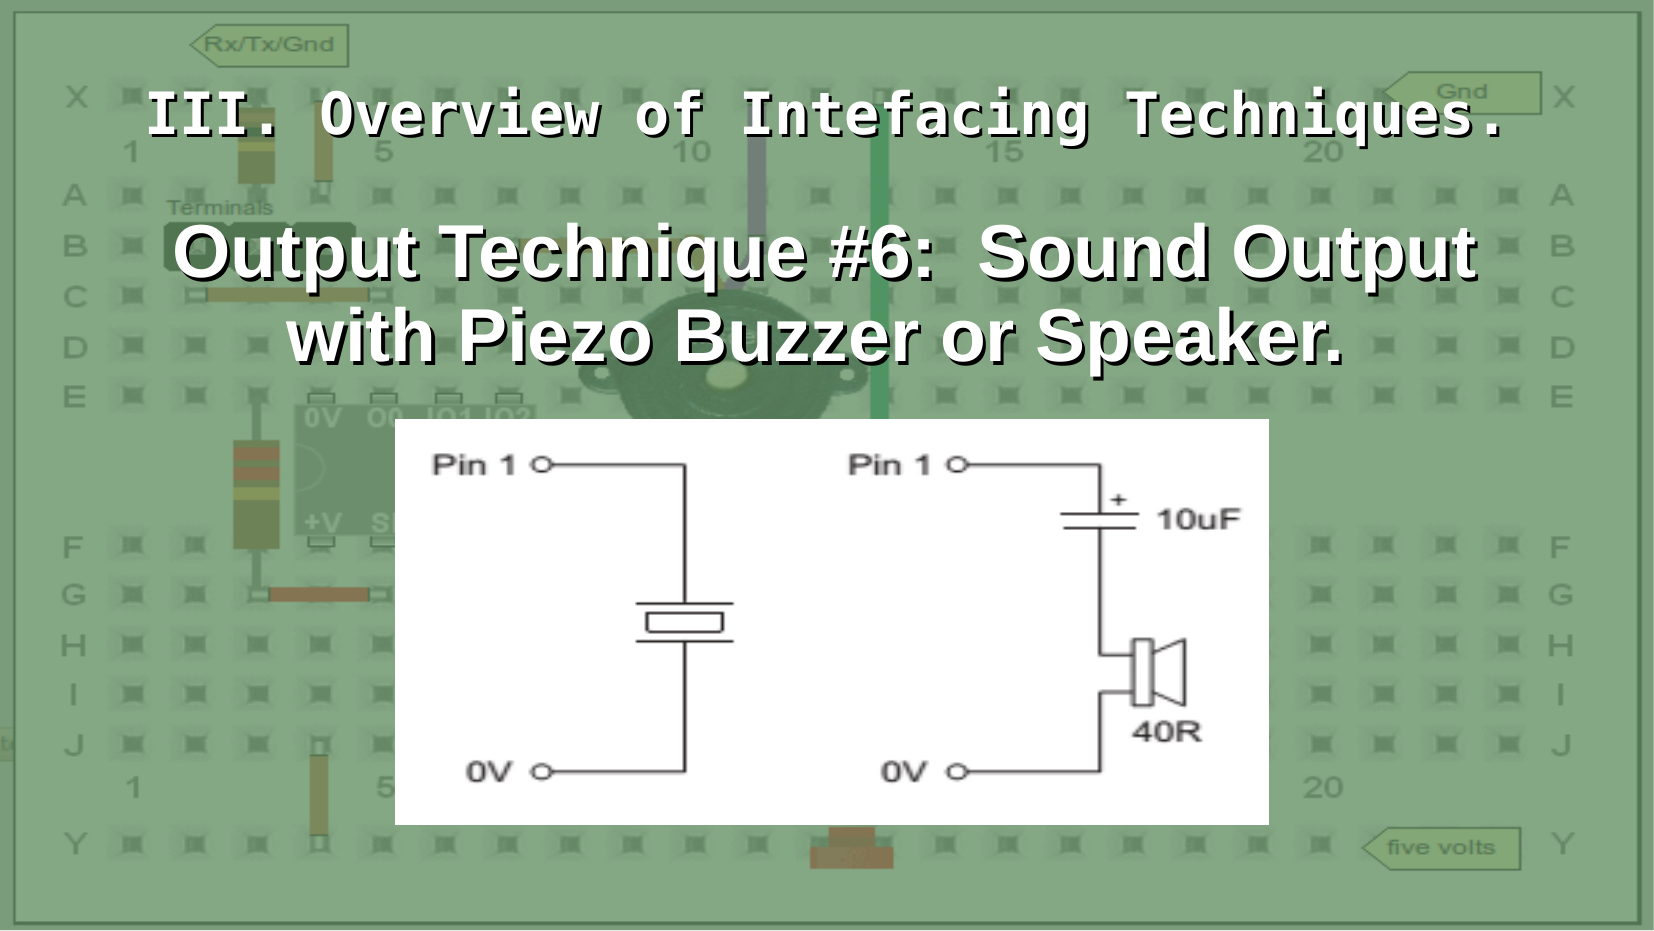

# III. Overview of Intefacing Techniques.
 Output Technique #6: Sound Output with Piezo Buzzer or Speaker.